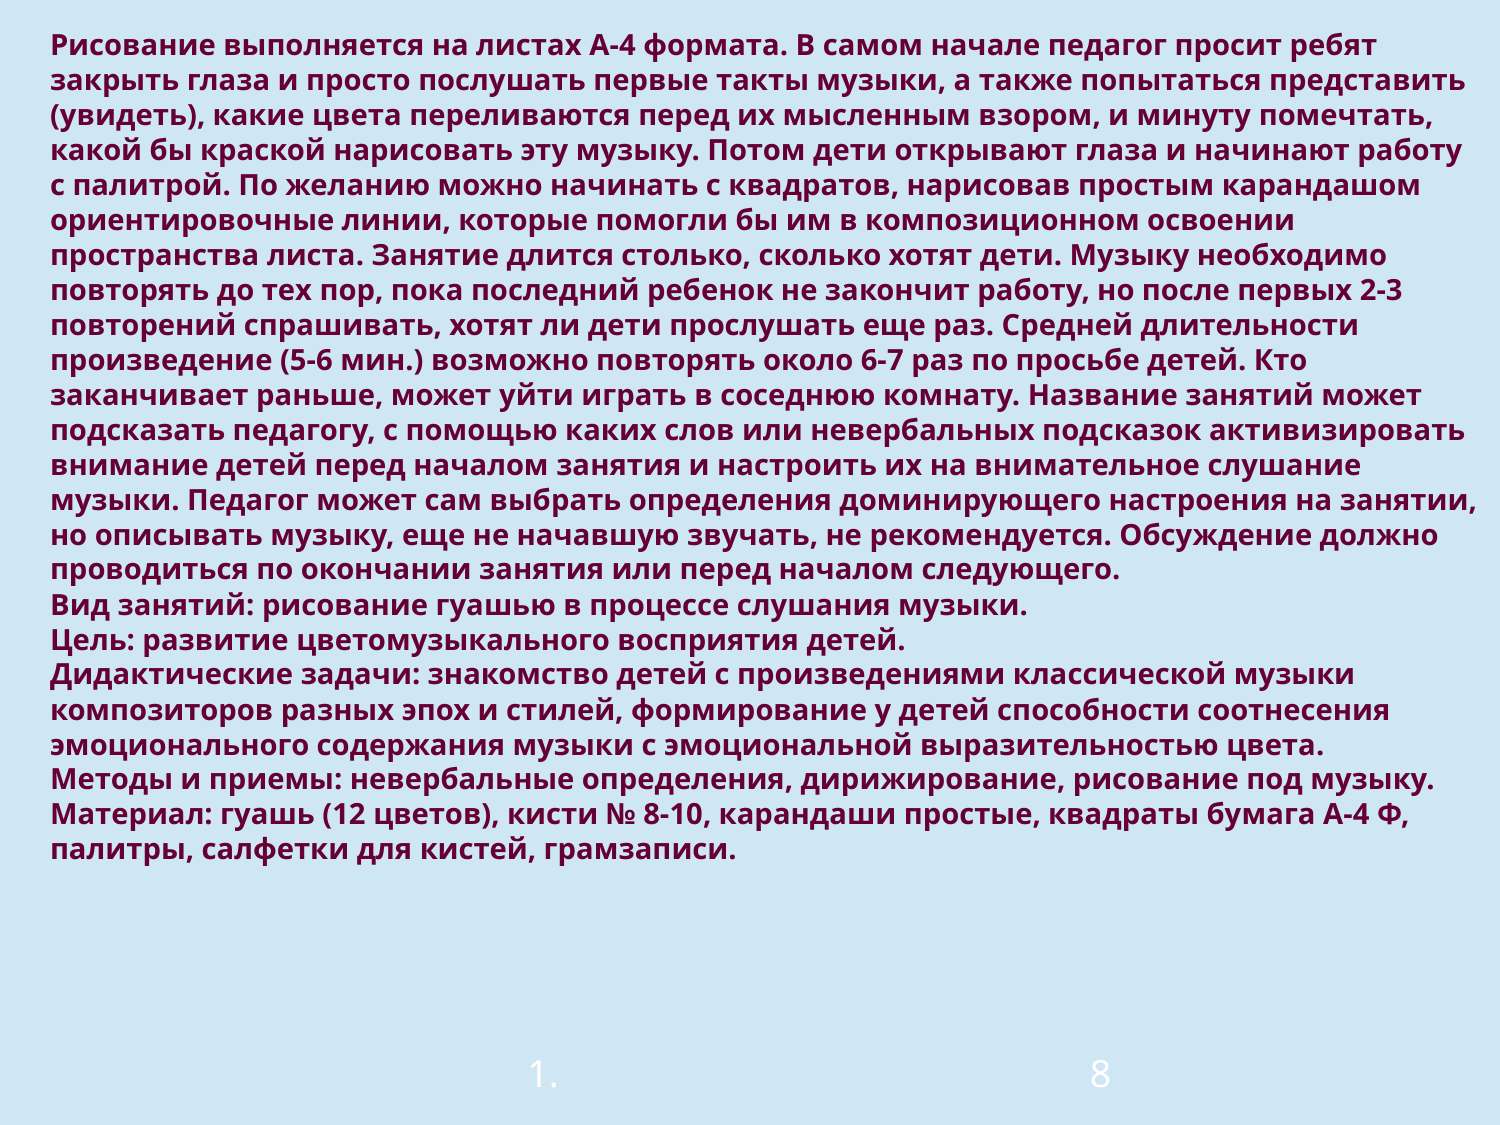

# Рисование выполняется на листах А-4 формата. В самом начале педагог просит ребят закрыть глаза и просто послушать первые такты музыки, а также попытаться представить (увидеть), какие цвета переливаются перед их мысленным взором, и минуту помечтать, какой бы краской нарисовать эту музыку. Потом дети открывают глаза и начинают работу с палитрой. По желанию можно начинать с квадратов, нарисовав простым карандашом ориентировочные линии, которые помогли бы им в композиционном освоении пространства листа. Занятие длится столько, сколько хотят дети. Музыку необходимо повторять до тех пор, пока последний ребенок не закончит работу, но после первых 2-3 повторений спрашивать, хотят ли дети прослушать еще раз. Средней длительности произведение (5-6 мин.) возможно повторять около 6-7 раз по просьбе детей. Кто заканчивает раньше, может уйти играть в соседнюю комнату. Название занятий может подсказать педагогу, с помощью каких слов или невербальных подсказок активизировать внимание детей перед началом занятия и настроить их на внимательное слушание музыки. Педагог может сам выбрать определения доминирующего настроения на занятии, но описывать музыку, еще не начавшую звучать, не рекомендуется. Обсуждение должно проводиться по окончании занятия или перед началом следующего. Вид занятий: рисование гуашью в процессе слушания музыки. Цель: развитие цветомузыкального восприятия детей. Дидактические задачи: знакомство детей с произведениями классической музыки композиторов разных эпох и стилей, формирование у детей способности соотнесения эмоционального содержания музыки с эмоциональной выразительностью цвета. Методы и приемы: невербальные определения, дирижирование, рисование под музыку. Материал: гуашь (12 цветов), кисти № 8-10, карандаши простые, квадраты бумага А-4 Ф, палитры, салфетки для кистей, грамзаписи.
1.